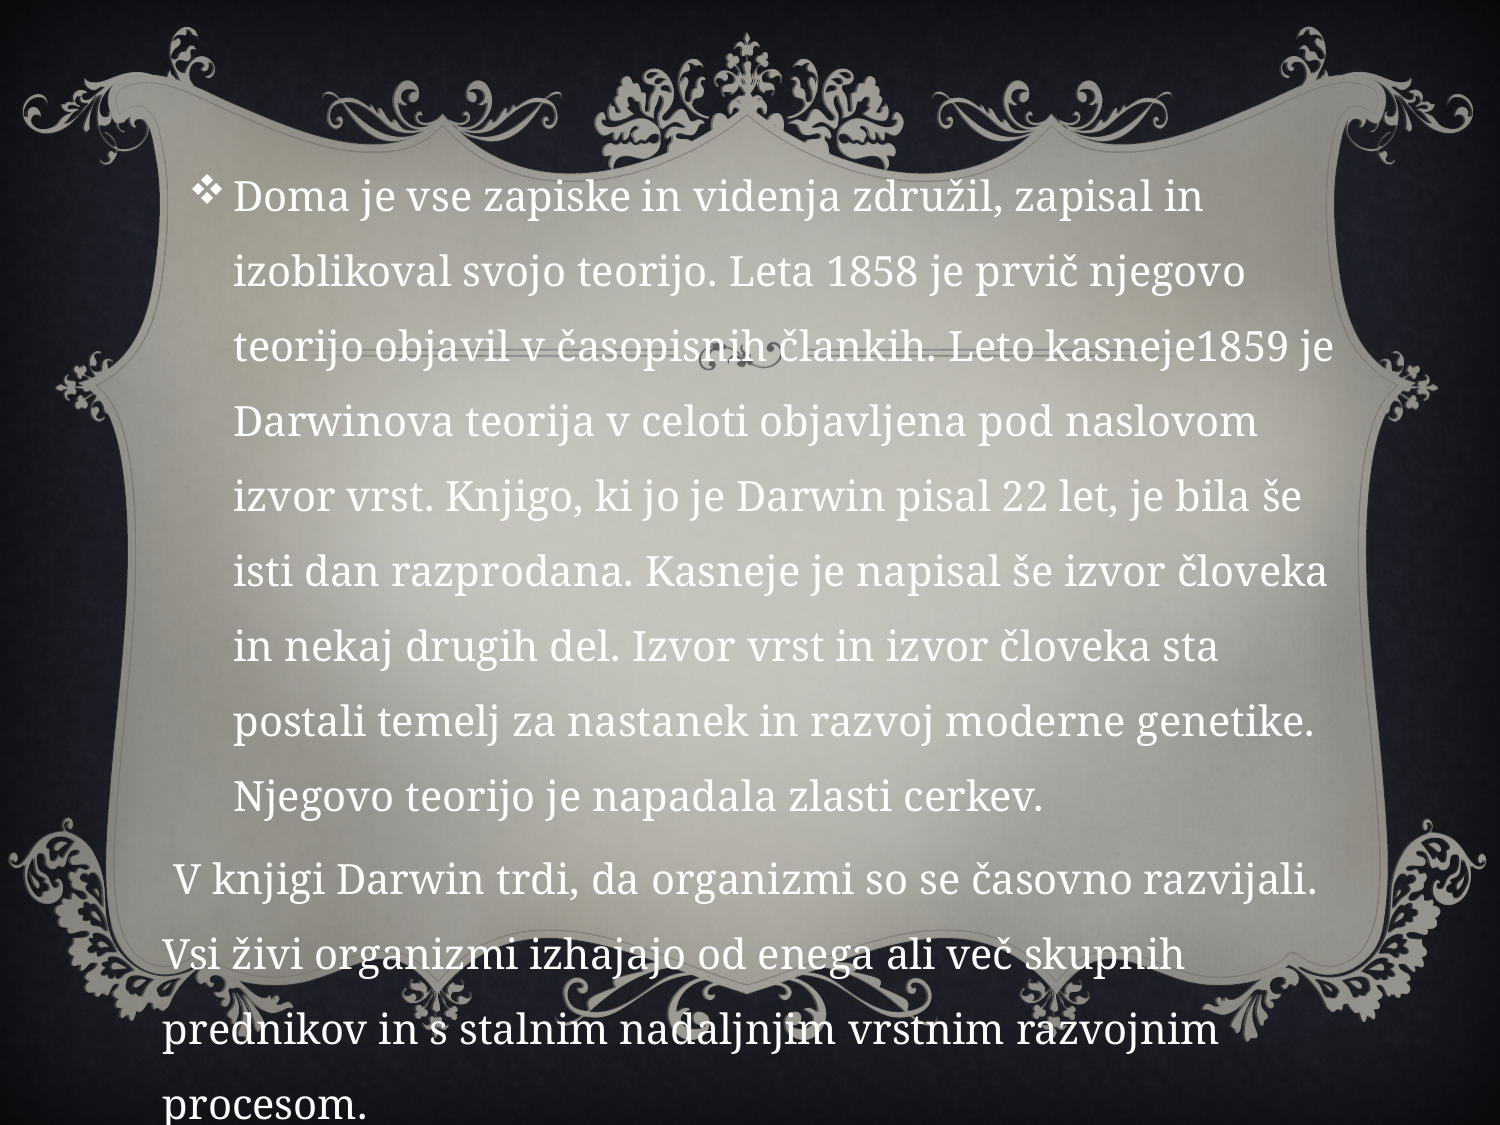

# Doma je vse zapiske in videnja združil, zapisal in izoblikoval svojo teorijo. Leta 1858 je prvič njegovo teorijo objavil v časopisnih člankih. Leto kasneje1859 je Darwinova teorija v celoti objavljena pod naslovom izvor vrst. Knjigo, ki jo je Darwin pisal 22 let, je bila še isti dan razprodana. Kasneje je napisal še izvor človeka in nekaj drugih del. Izvor vrst in izvor človeka sta postali temelj za nastanek in razvoj moderne genetike. Njegovo teorijo je napadala zlasti cerkev.
 V knjigi Darwin trdi, da organizmi so se časovno razvijali. Vsi živi organizmi izhajajo od enega ali več skupnih prednikov in s stalnim nadaljnjim vrstnim razvojnim procesom.